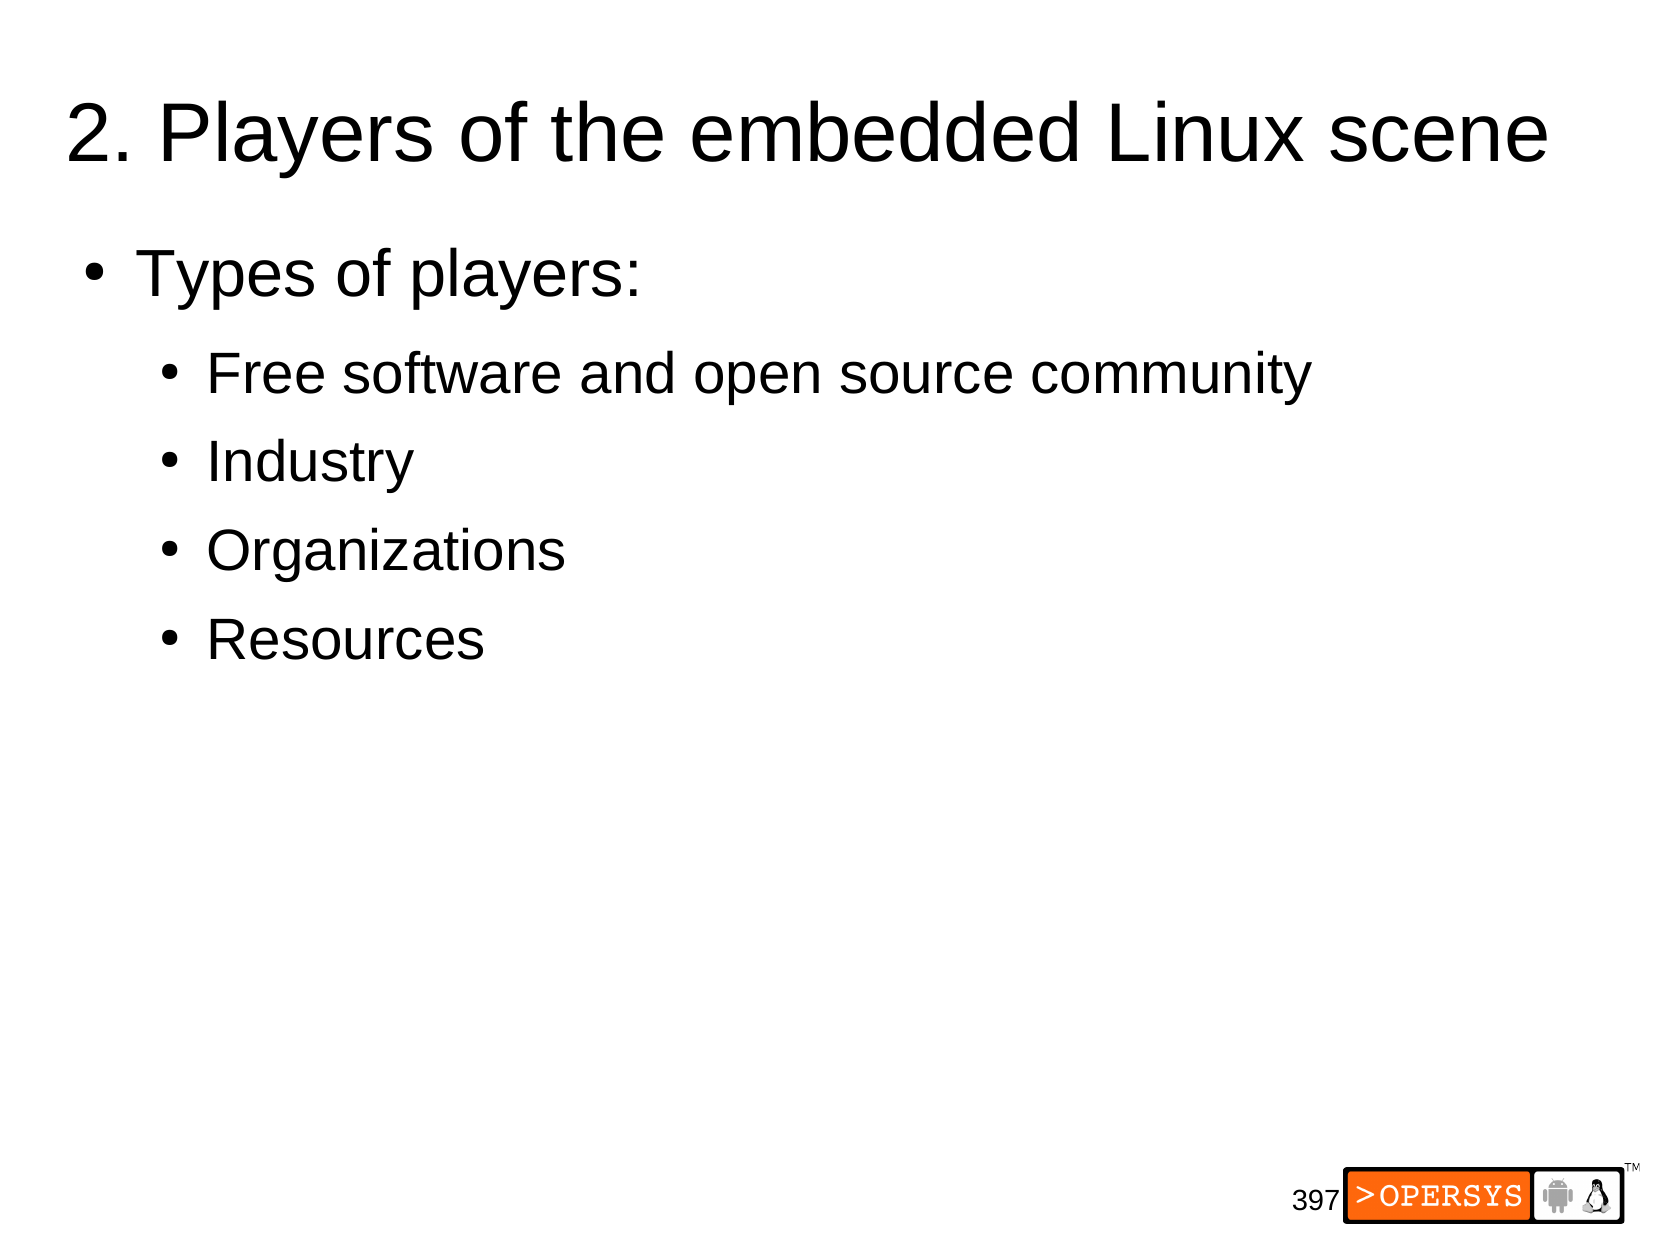

# 2. Players of the embedded Linux scene
Types of players:
Free software and open source community
Industry
Organizations
Resources